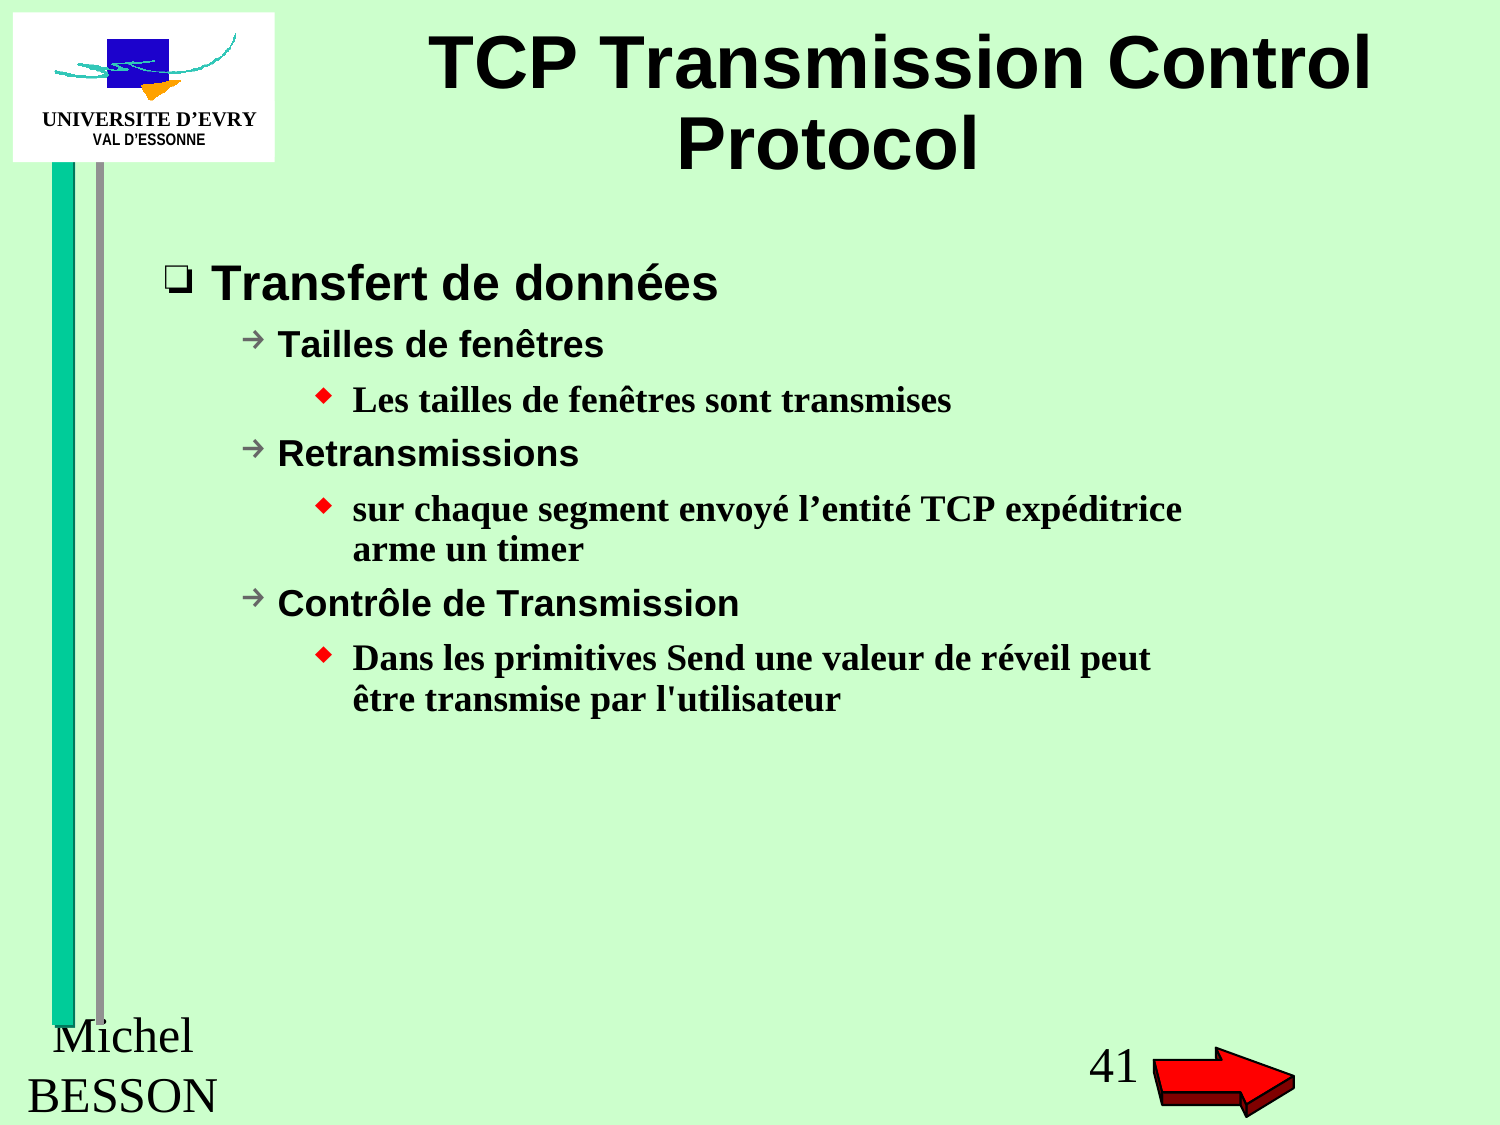

# TCP Transmission Control Protocol
Transfert de données
Tailles de fenêtres
Les tailles de fenêtres sont transmises
Retransmissions
sur chaque segment envoyé l’entité TCP expéditrice arme un timer
Contrôle de Transmission
Dans les primitives Send une valeur de réveil peut être transmise par l'utilisateur
41